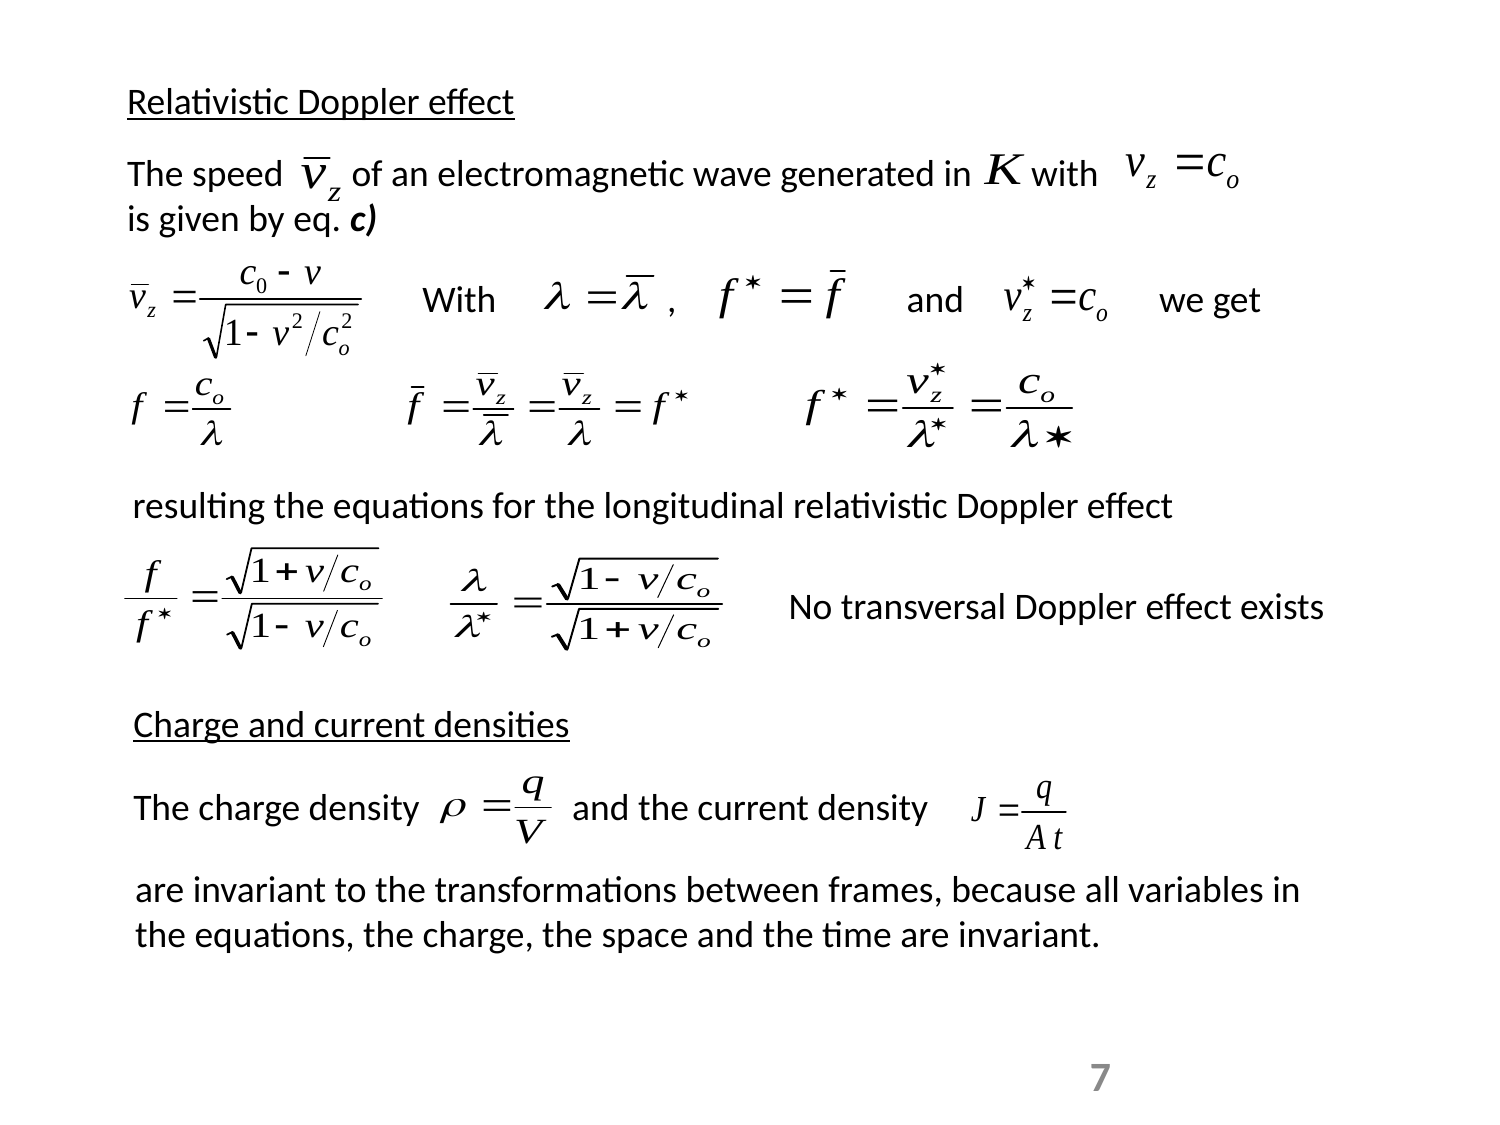

Relativistic Doppler effect
The speed of an electromagnetic wave generated in with
is given by eq. c)
With
,
and
we get
resulting the equations for the longitudinal relativistic Doppler effect
No transversal Doppler effect exists
Charge and current densities
The charge density and the current density
are invariant to the transformations between frames, because all variables in
the equations, the charge, the space and the time are invariant.